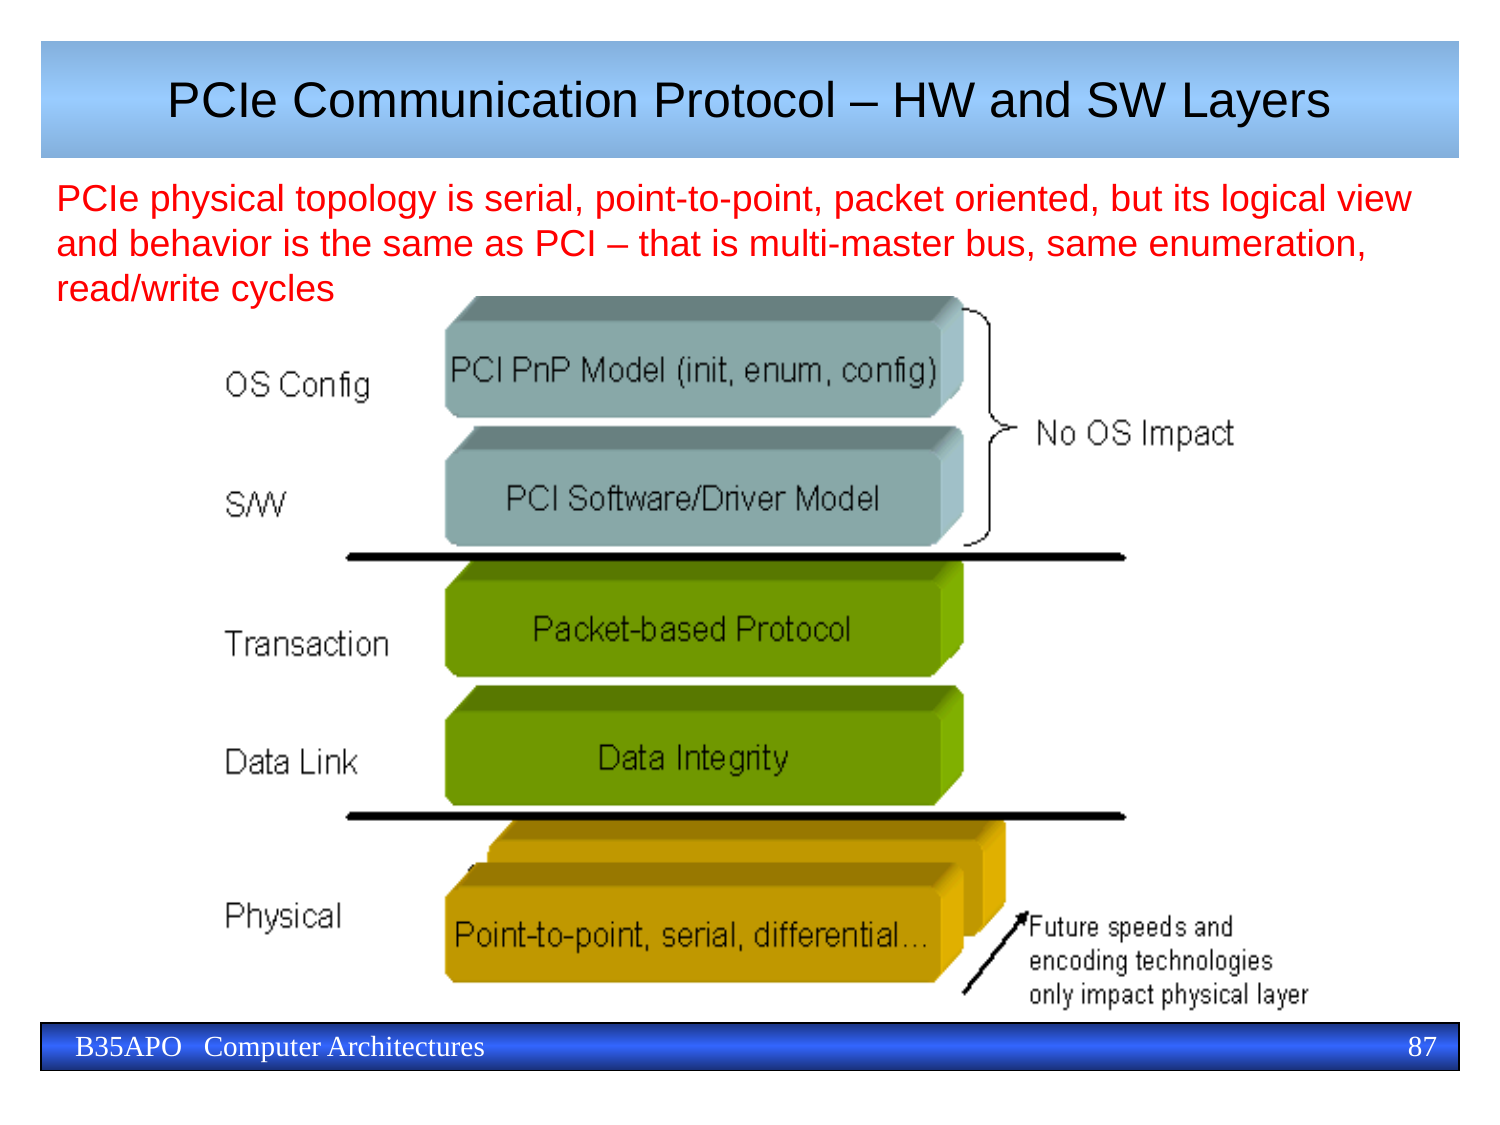

# PCIe Communication Protocol – HW and SW Layers
PCIe physical topology is serial, point-to-point, packet oriented, but its logical view and behavior is the same as PCI – that is multi-master bus, same enumeration, read/write cycles
B35APO Computer Architectures
87